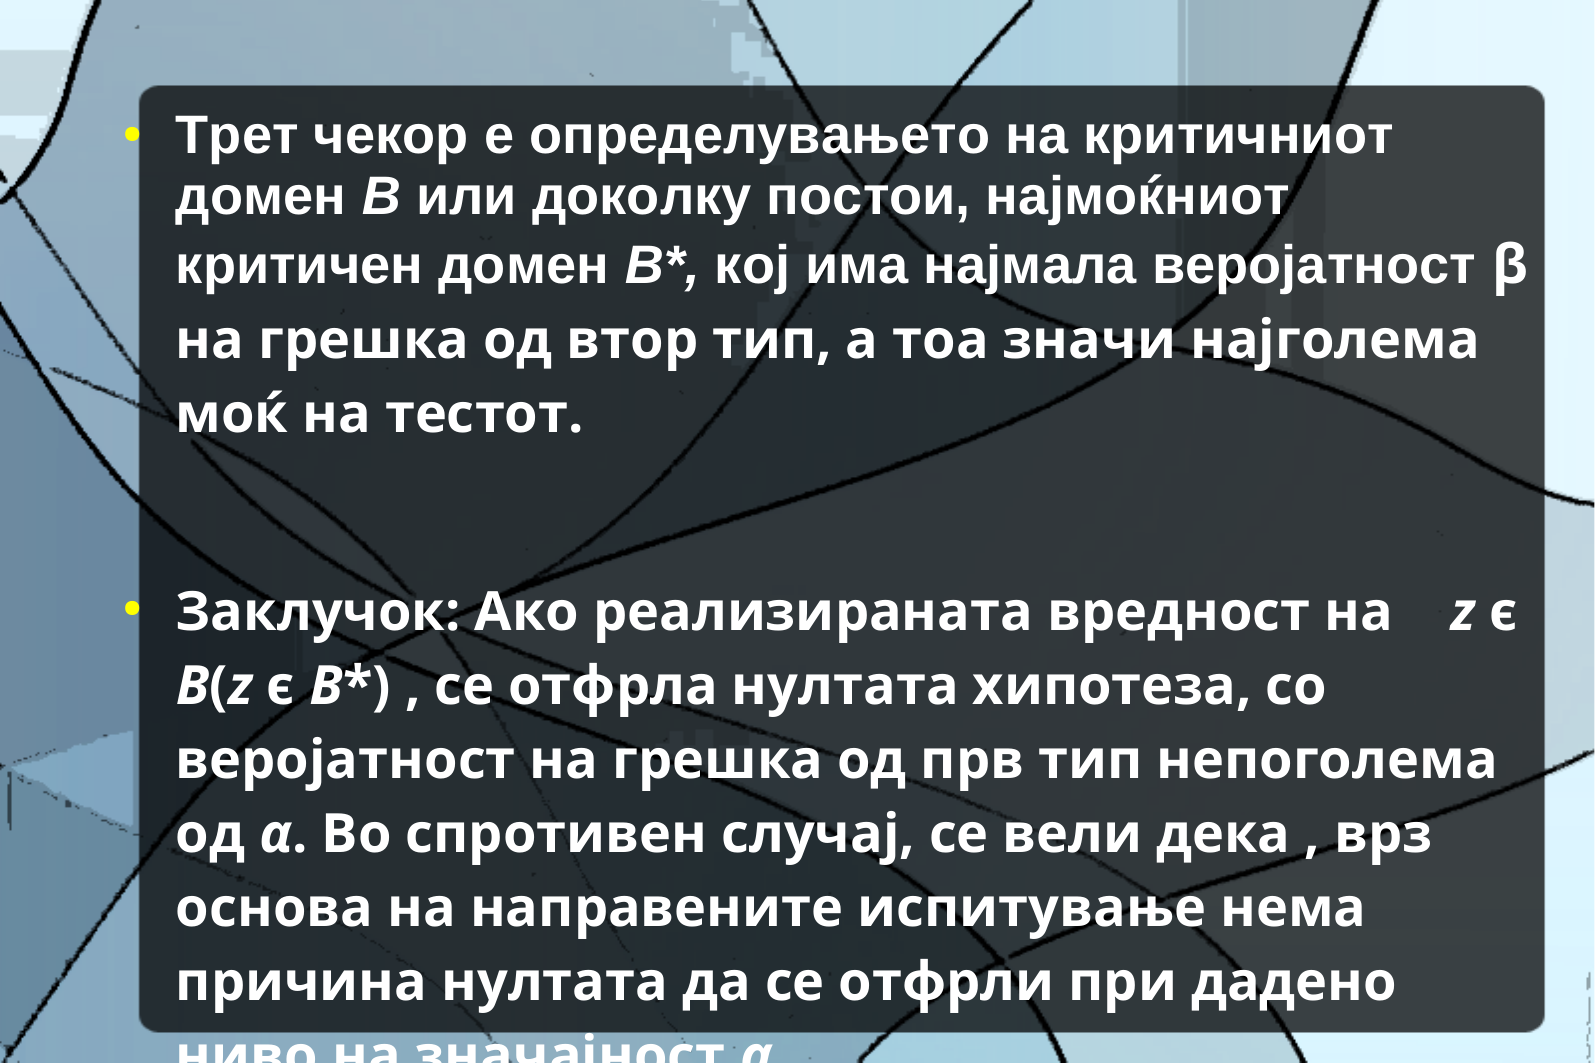

# Трет чекор е определувањето на критичниот домен B или доколку постои, најмоќниот критичен домен B*, кој има најмала веројатност β на грешка од втор тип, а тоа значи најголема моќ на тестот.
Заклучок: Ако реализираната вредност на z є B(z є B*) , се отфрла нултата хипотеза, со веројатност на грешка од прв тип непоголема од α. Во спротивен случај, се вели дека , врз основа на направените испитување нема причина нултата да се отфрли при дадено ниво на значајност α.